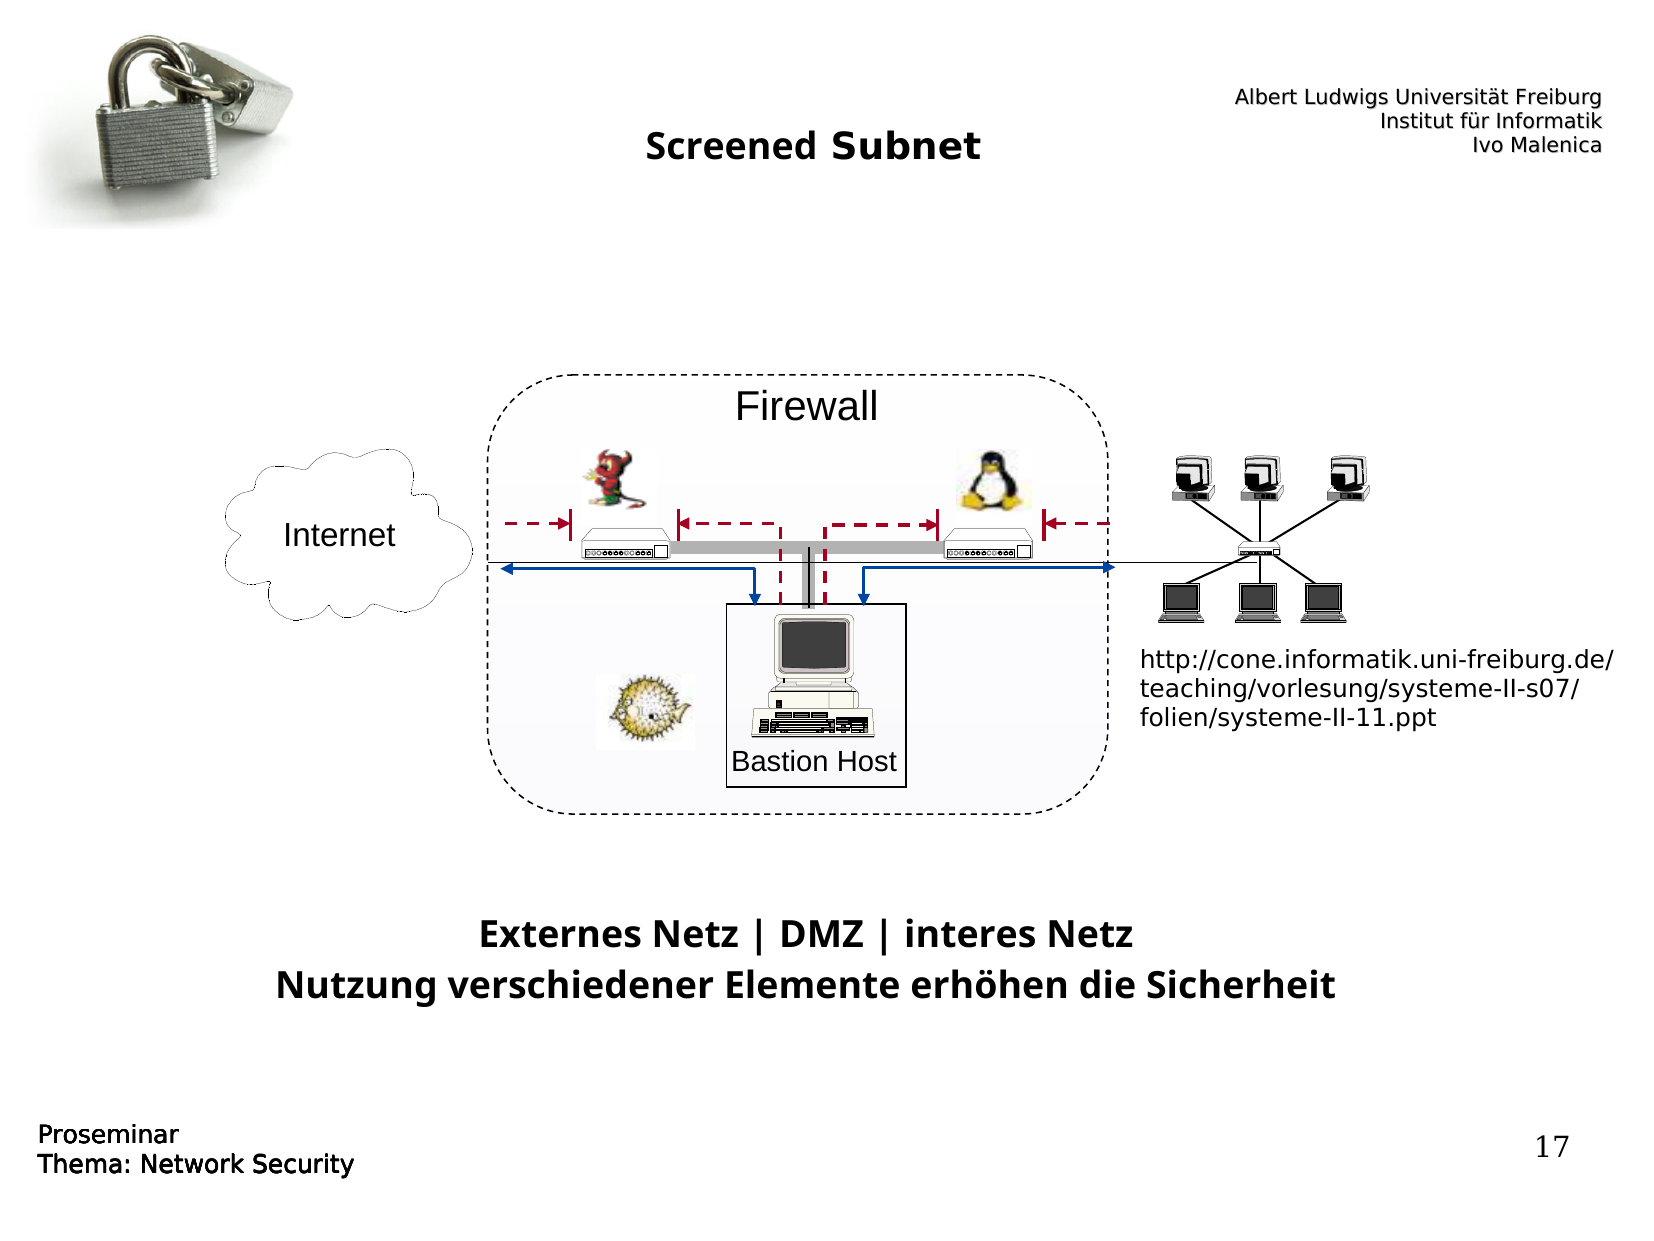

Albert Ludwigs Universität Freiburg
Institut für Informatik
Ivo Malenica
 Screened Subnet
Firewall
Internet
Bastion Host
http://cone.informatik.uni-freiburg.de/teaching/vorlesung/systeme-II-s07/folien/systeme-II-11.ppt
Externes Netz | DMZ | interes Netz
Nutzung verschiedener Elemente erhöhen die Sicherheit
# Proseminar Thema: Network Security
Proseminar
Thema: Network Security
Proseminar
Thema: Network Security
Proseminar
Thema: Network Security
Proseminar
Thema: Network Security
17